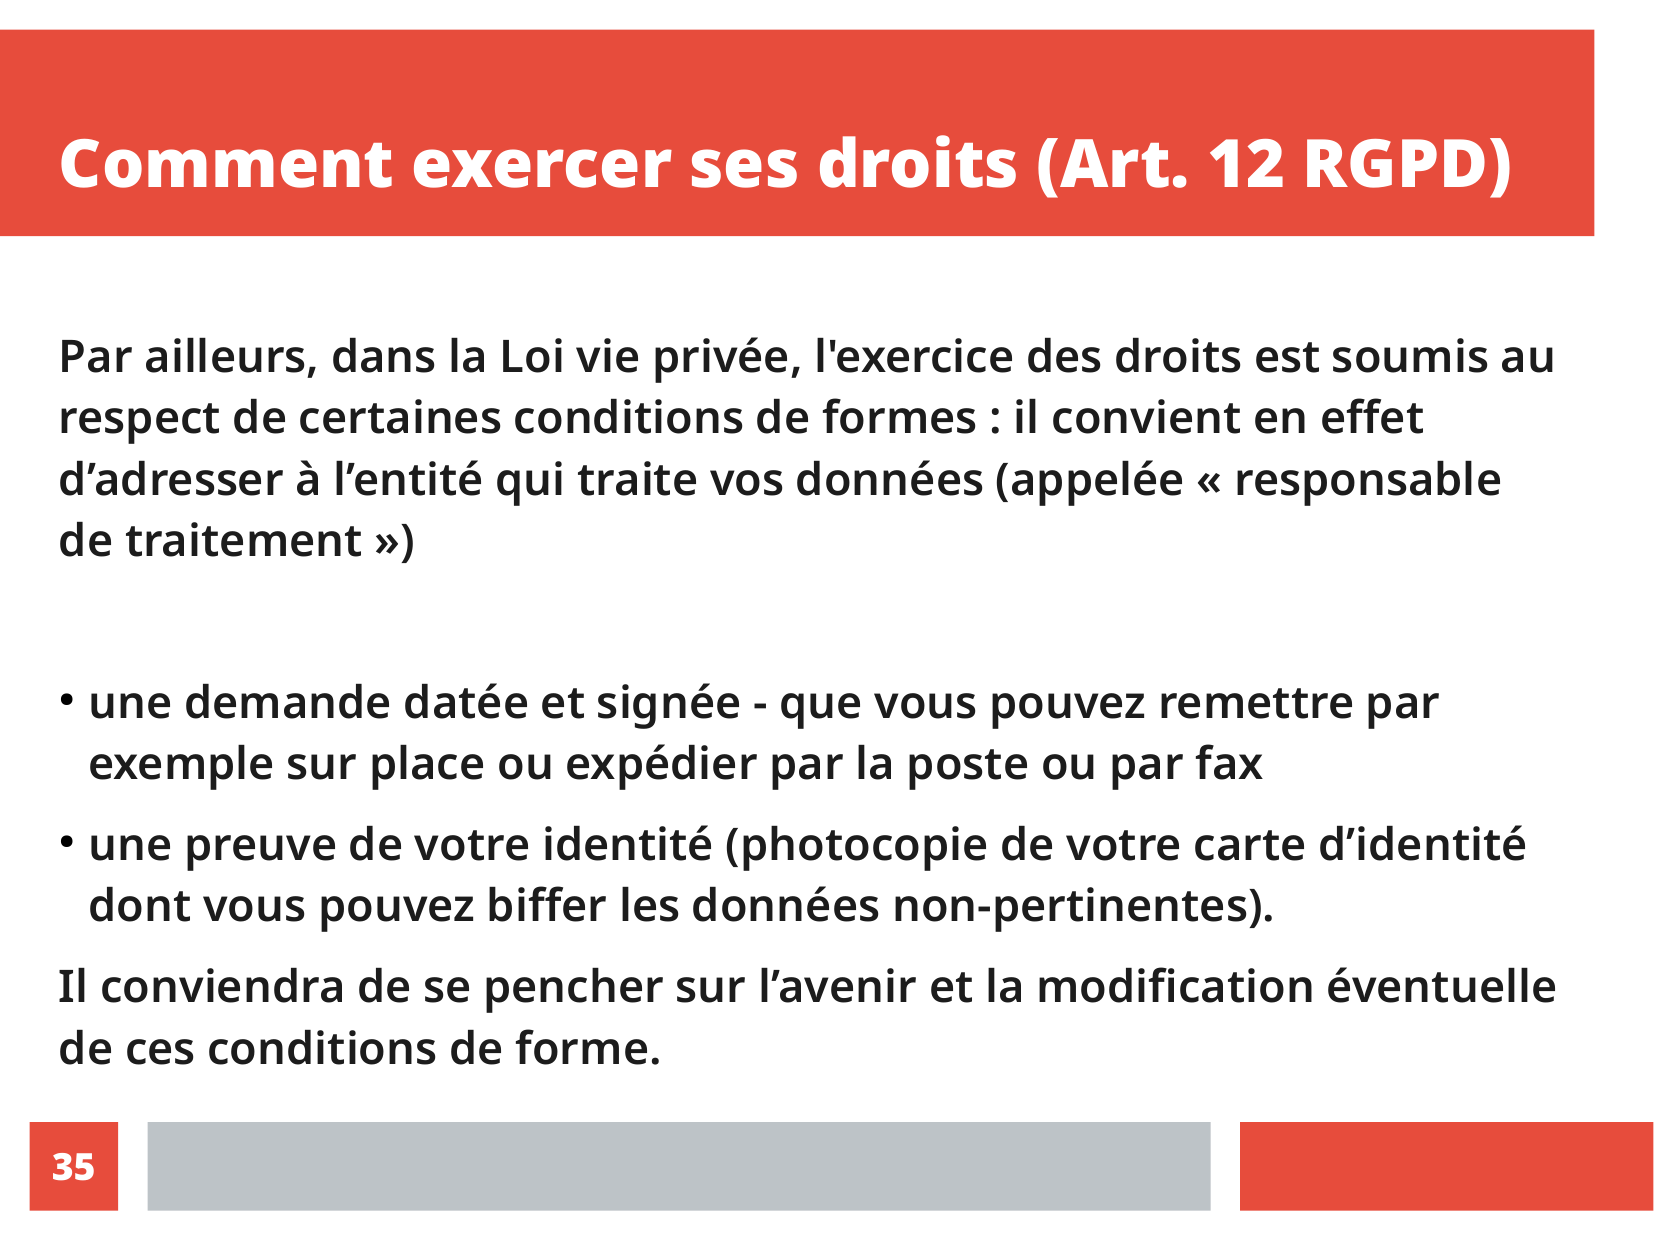

# Comment exercer ses droits (Art. 12 RGPD)
Par ailleurs, dans la Loi vie privée, l'exercice des droits est soumis au respect de certaines conditions de formes : il convient en effet d’adresser à l’entité qui traite vos données (appelée « responsable de traitement »)
une demande datée et signée - que vous pouvez remettre par exemple sur place ou expédier par la poste ou par fax
une preuve de votre identité (photocopie de votre carte d’identité dont vous pouvez biffer les données non-pertinentes).
Il conviendra de se pencher sur l’avenir et la modification éventuelle de ces conditions de forme.
35